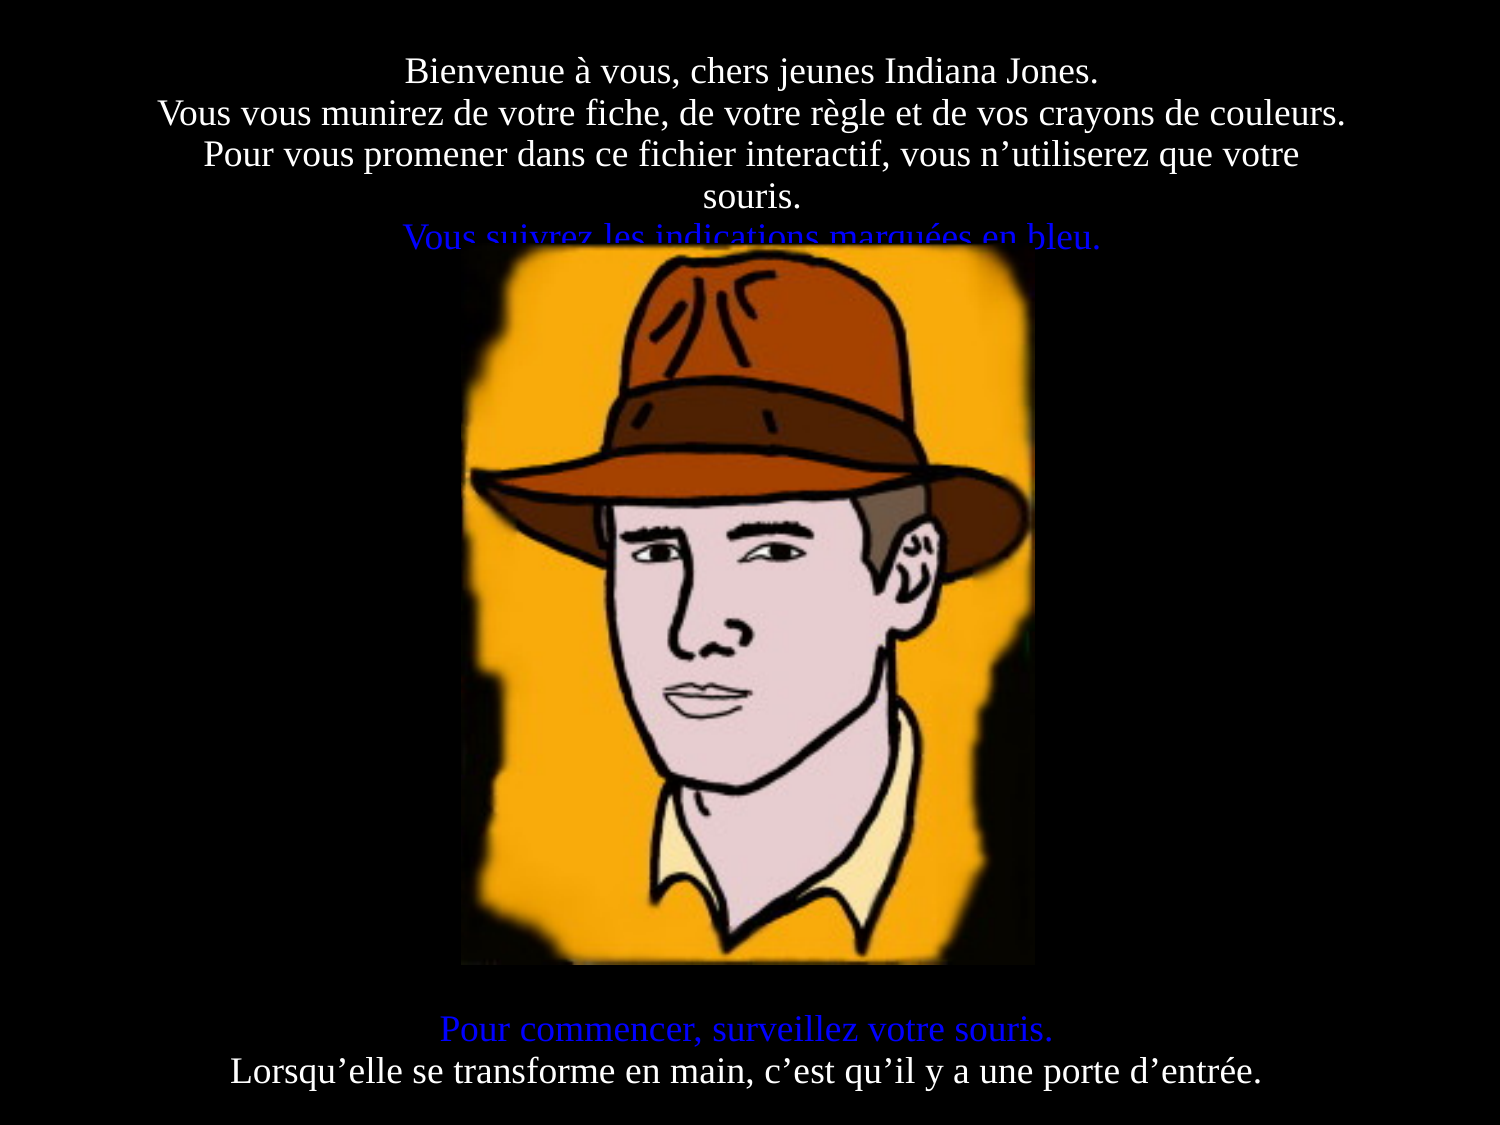

Bienvenue à vous, chers jeunes Indiana Jones.
Vous vous munirez de votre fiche, de votre règle et de vos crayons de couleurs.
Pour vous promener dans ce fichier interactif, vous n’utiliserez que votre souris.
Vous suivrez les indications marquées en bleu.
Pour commencer, surveillez votre souris.
Lorsqu’elle se transforme en main, c’est qu’il y a une porte d’entrée.
Manuel Segura